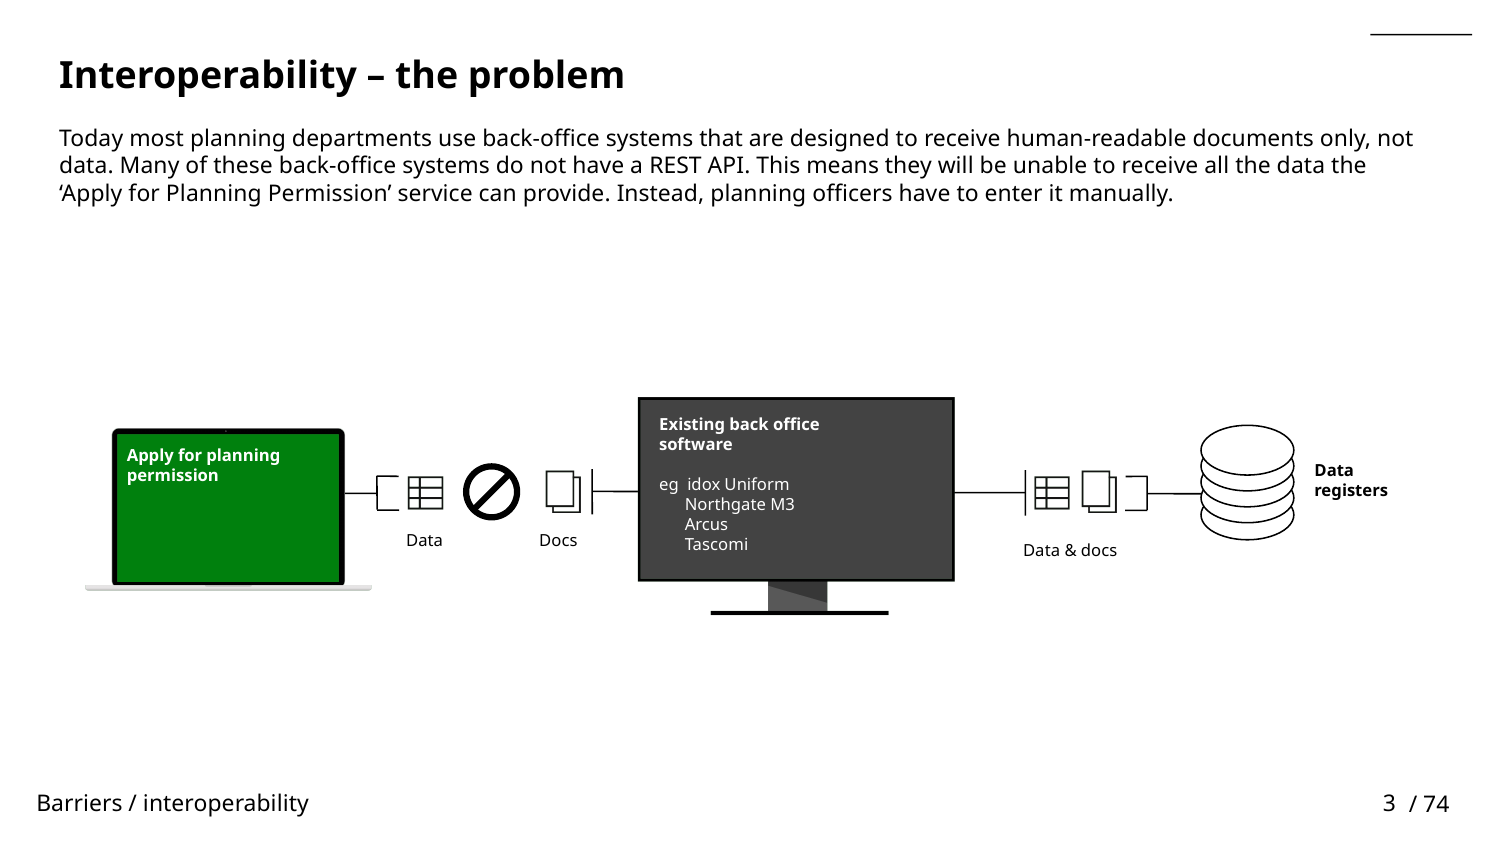

Interoperability – the problem
Today most planning departments use back-office systems that are designed to receive human-readable documents only, not data. Many of these back-office systems do not have a REST API. This means they will be unable to receive all the data the ‘Apply for Planning Permission’ service can provide. Instead, planning officers have to enter it manually.
Existing back office software
eg idox Uniform
 Northgate M3
 Arcus
 Tascomi
Apply for planning permission
Data
registers
Data
Docs
Data & docs
# Barriers / interoperability